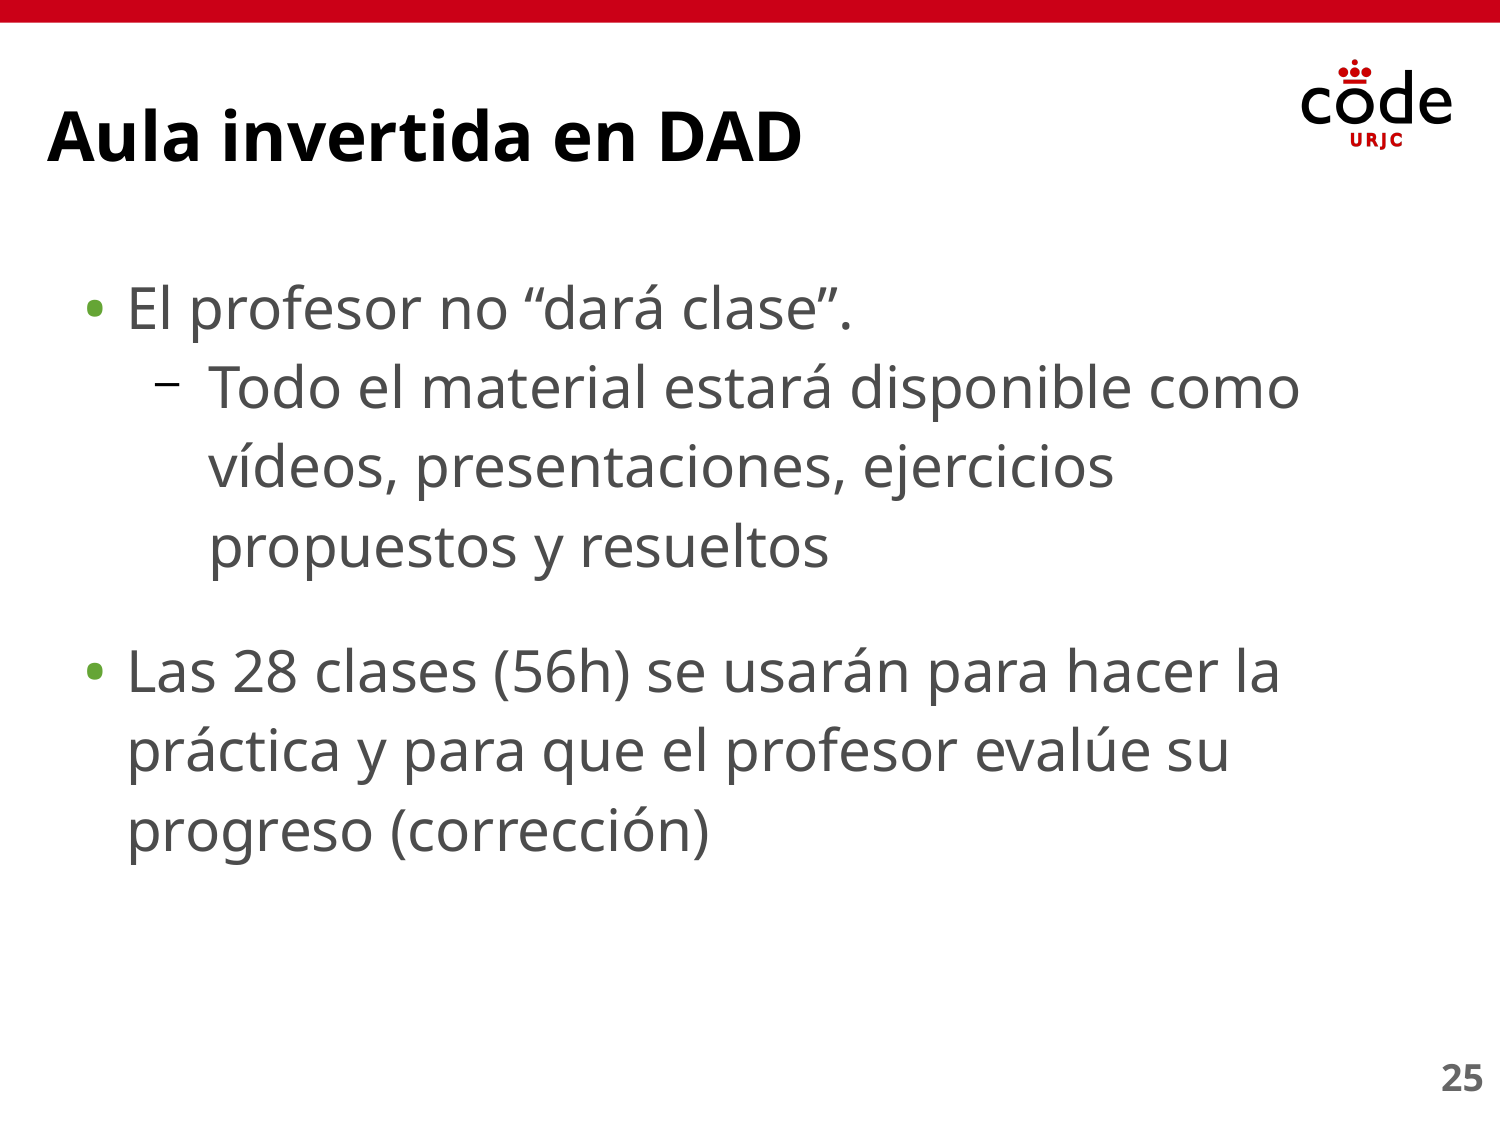

# Aula invertida en DAD
El profesor no “dará clase”.
Todo el material estará disponible como vídeos, presentaciones, ejercicios propuestos y resueltos
Las 28 clases (56h) se usarán para hacer la práctica y para que el profesor evalúe su progreso (corrección)